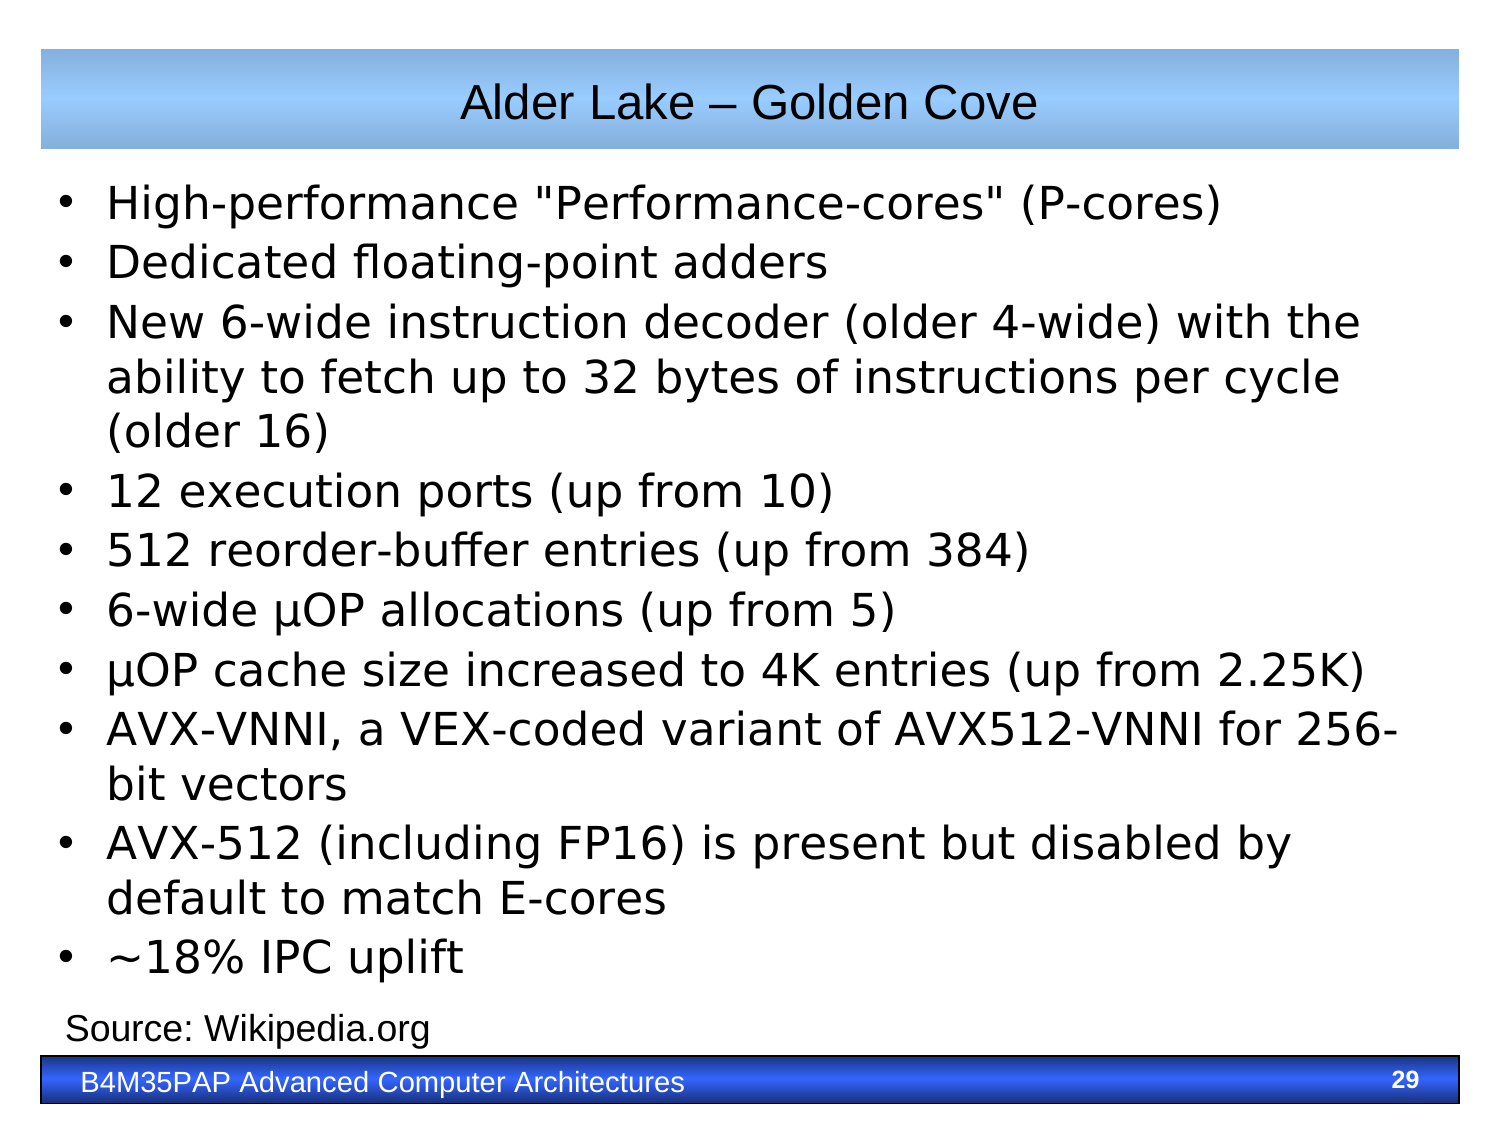

# Alder Lake – Golden Cove
High-performance "Performance-cores" (P-cores)
Dedicated floating-point adders
New 6-wide instruction decoder (older 4-wide) with the ability to fetch up to 32 bytes of instructions per cycle (older 16)
12 execution ports (up from 10)
512 reorder-buffer entries (up from 384)
6-wide µOP allocations (up from 5)
µOP cache size increased to 4K entries (up from 2.25K)
AVX-VNNI, a VEX-coded variant of AVX512-VNNI for 256-bit vectors
AVX-512 (including FP16) is present but disabled by default to match E-cores
~18% IPC uplift
Source: Wikipedia.org